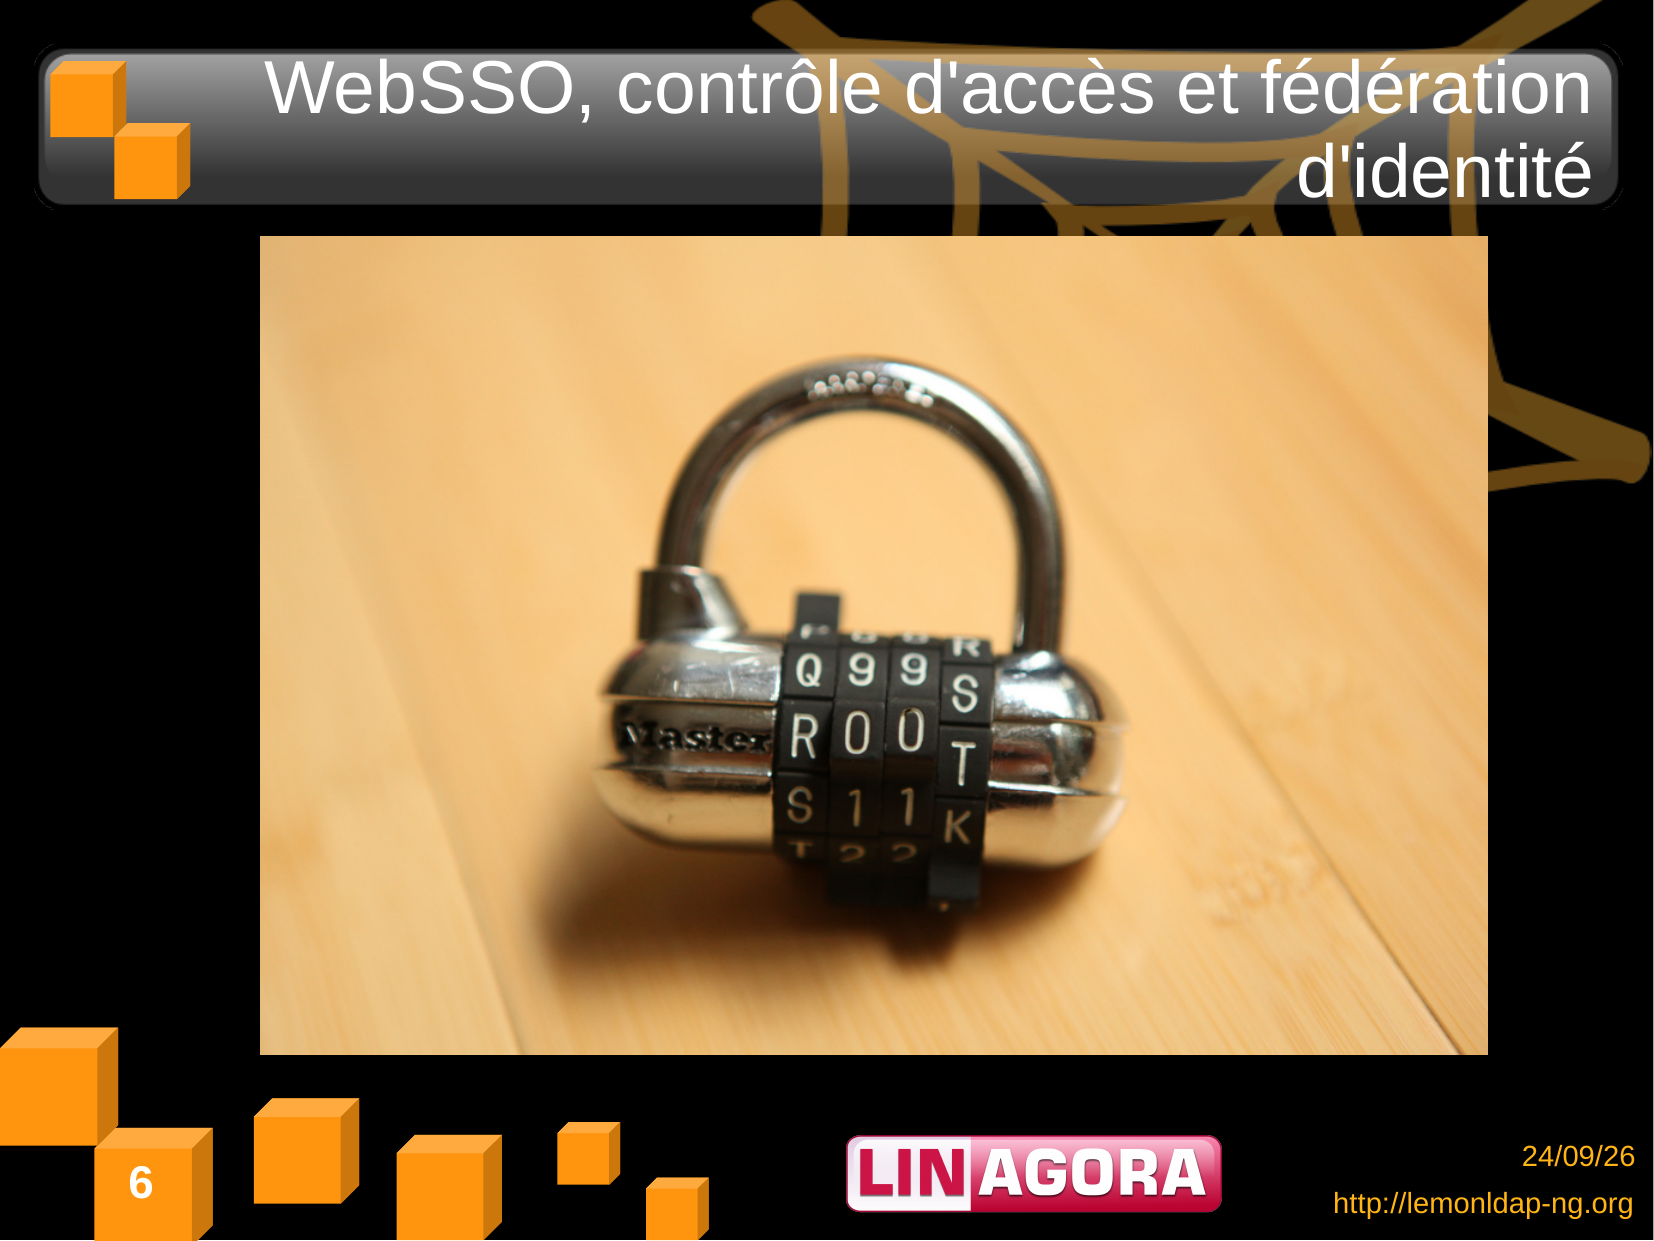

# WebSSO, contrôle d'accès et fédération d'identité
6
http://lemonldap-ng.org